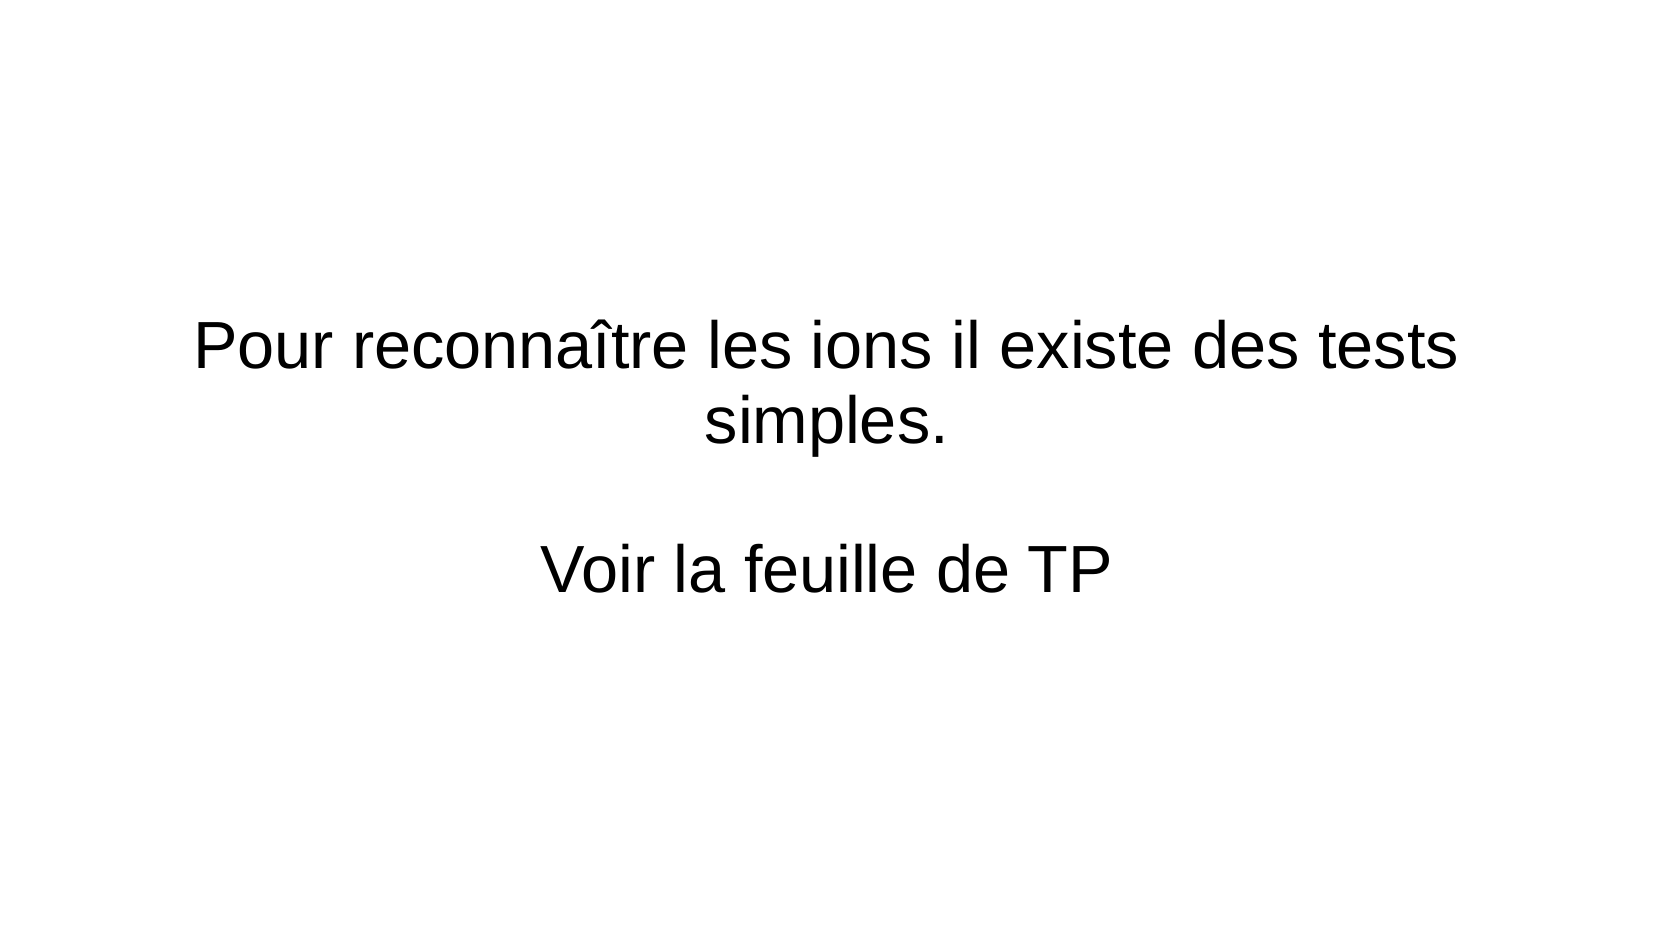

# Pour reconnaître les ions il existe des tests simples.
Voir la feuille de TP